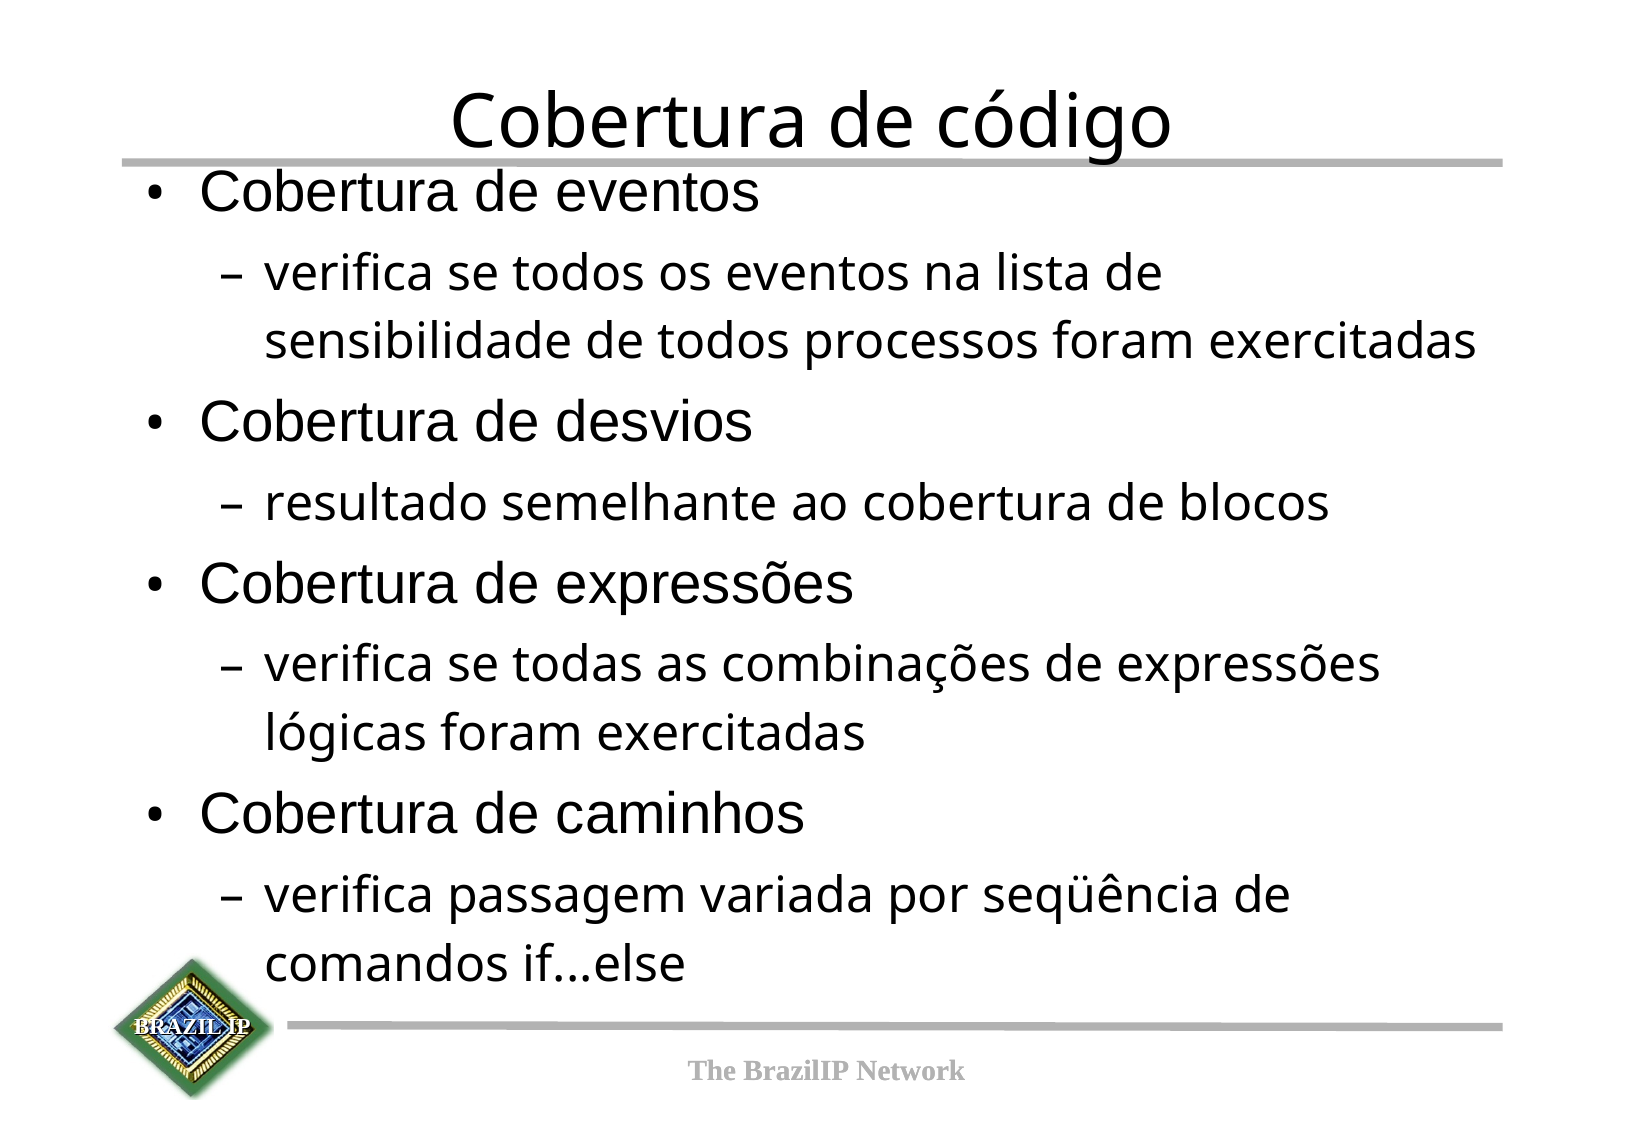

# Cobertura de código
Cobertura de eventos
verifica se todos os eventos na lista de sensibilidade de todos processos foram exercitadas
Cobertura de desvios
resultado semelhante ao cobertura de blocos
Cobertura de expressões
verifica se todas as combinações de expressões lógicas foram exercitadas
Cobertura de caminhos
verifica passagem variada por seqüência de comandos if...else